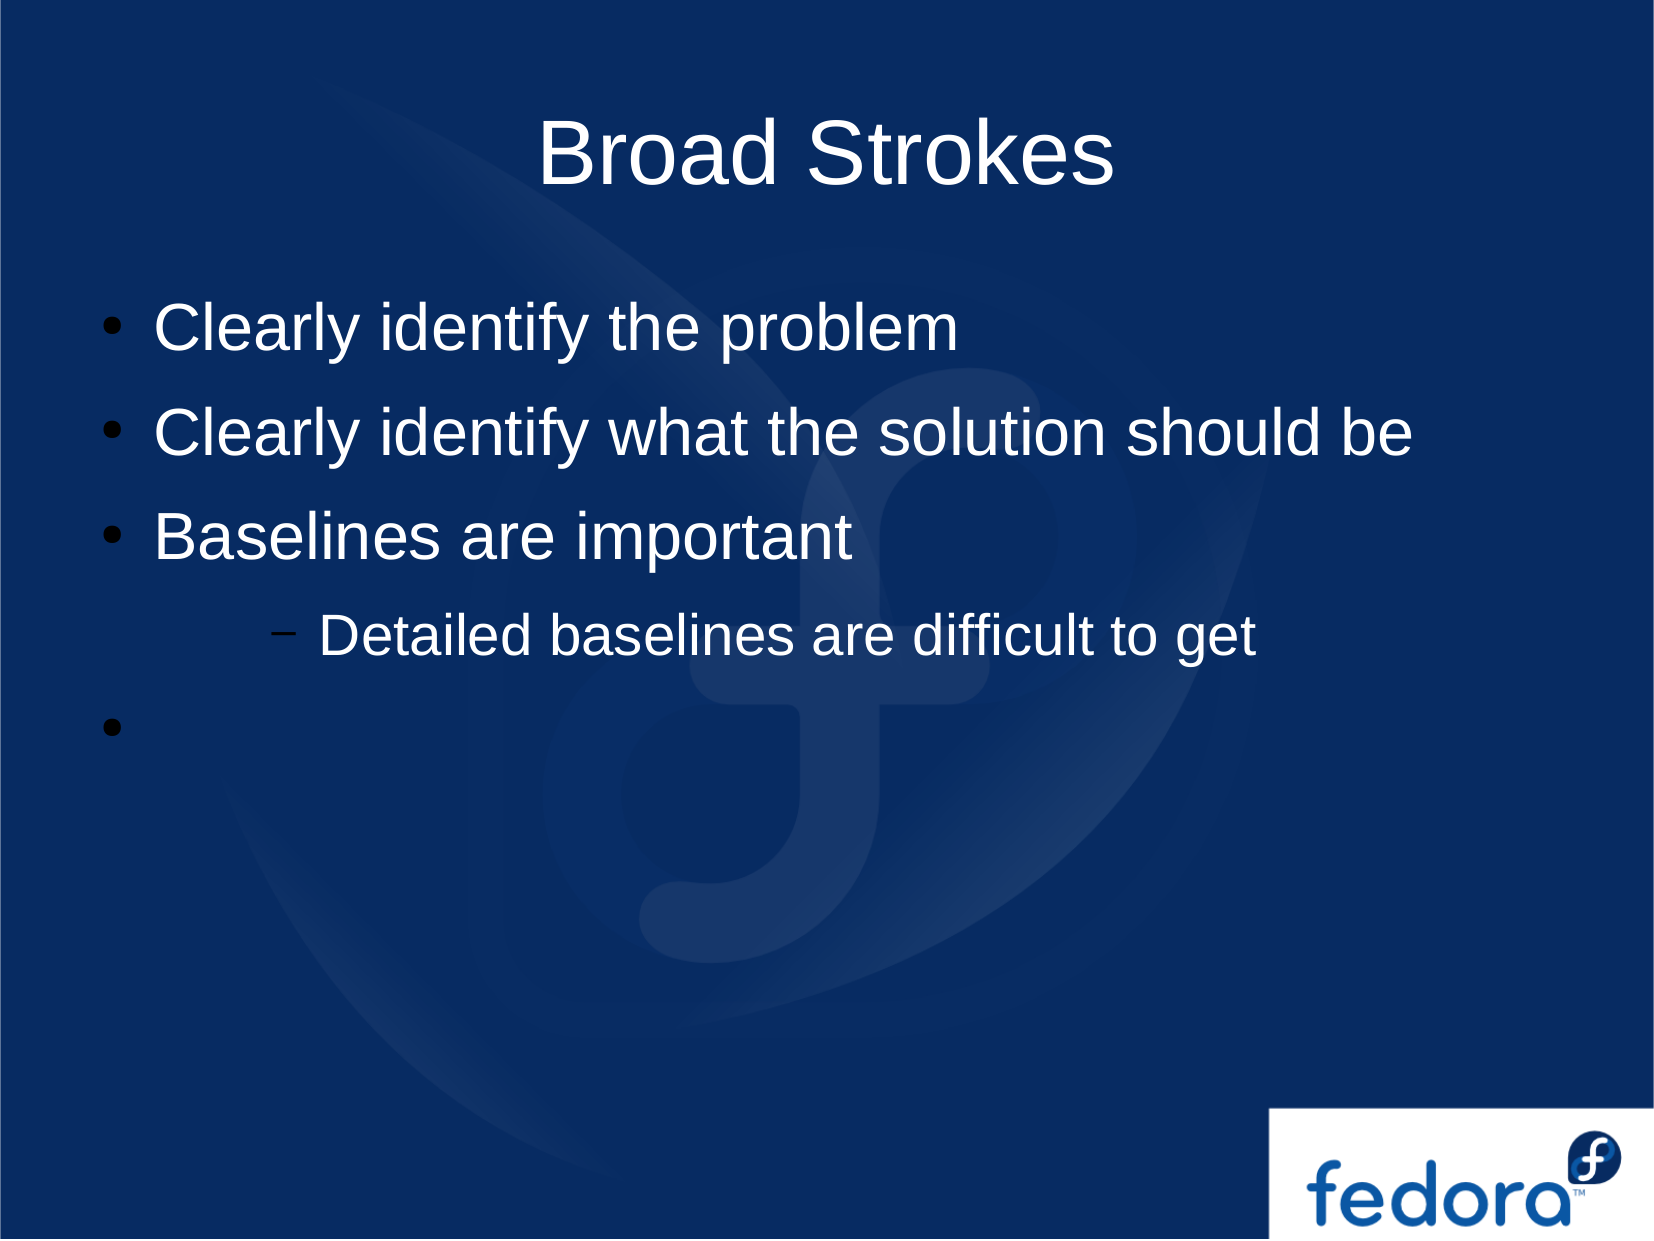

# Broad Strokes
Clearly identify the problem
Clearly identify what the solution should be
Baselines are important
Detailed baselines are difficult to get